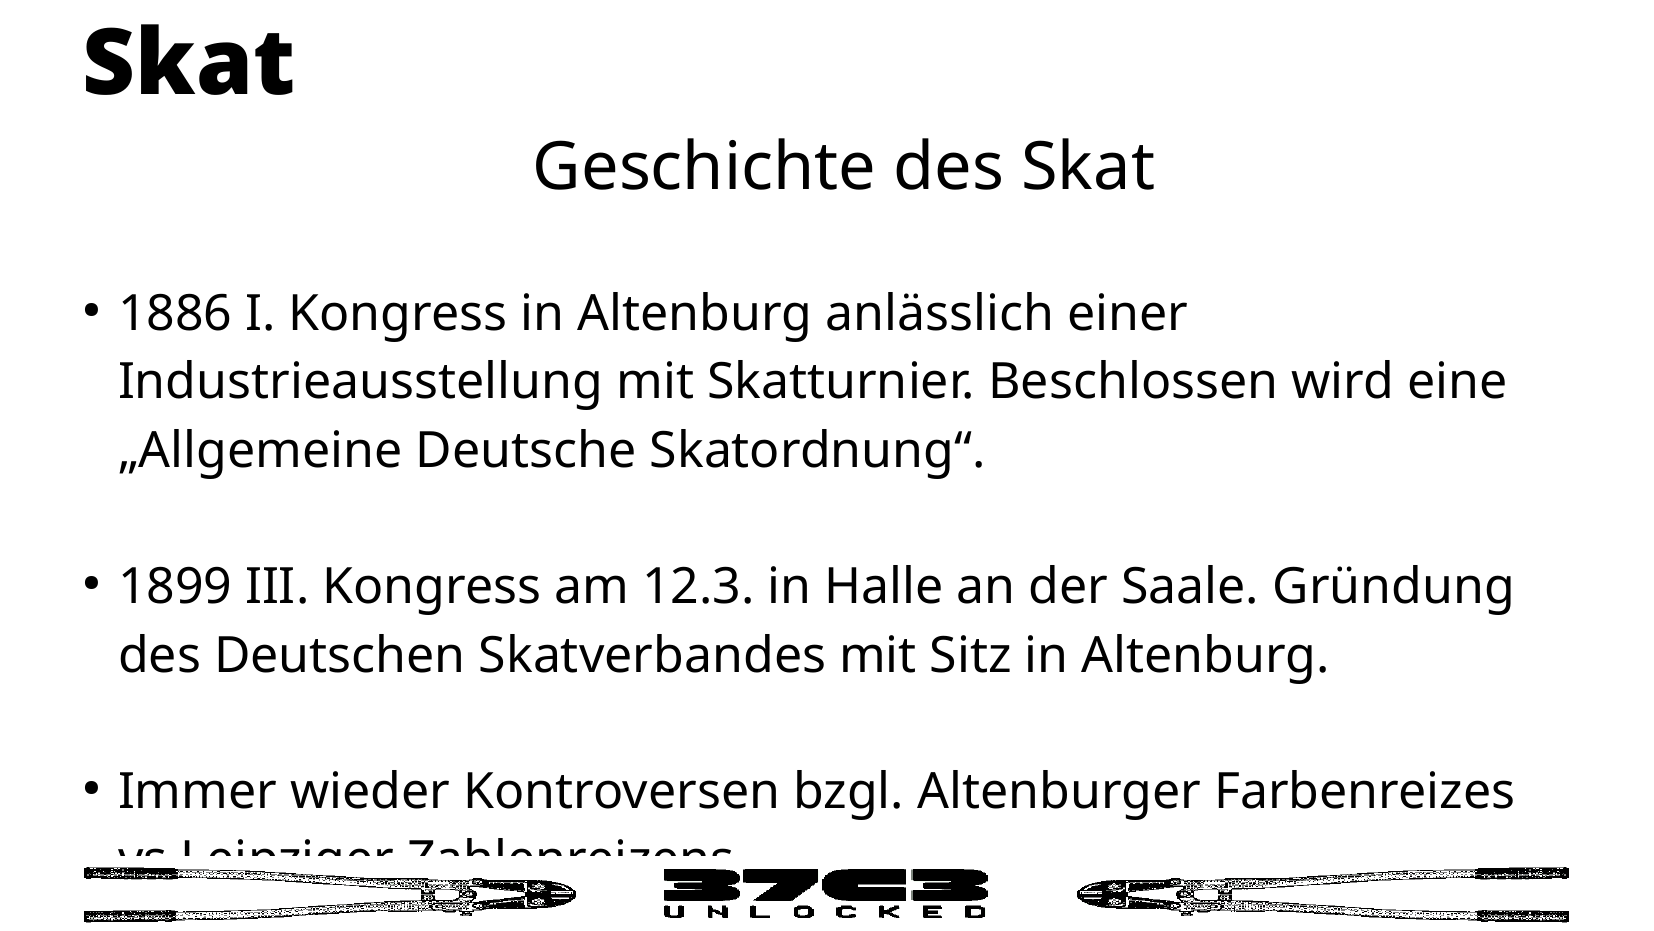

# Skat
Geschichte des Skat
1886 I. Kongress in Altenburg anlässlich einer Industrieausstellung mit Skatturnier. Beschlossen wird eine „Allgemeine Deutsche Skatordnung“.
1899 III. Kongress am 12.3. in Halle an der Saale. Gründung des Deutschen Skatverbandes mit Sitz in Altenburg.
Immer wieder Kontroversen bzgl. Altenburger Farbenreizes vs Leipziger Zahlenreizens
bis 1918 Während des 1. Weltkriegs Ausbreitung des Zahlenreizens durch den „Schützengrabenskat“